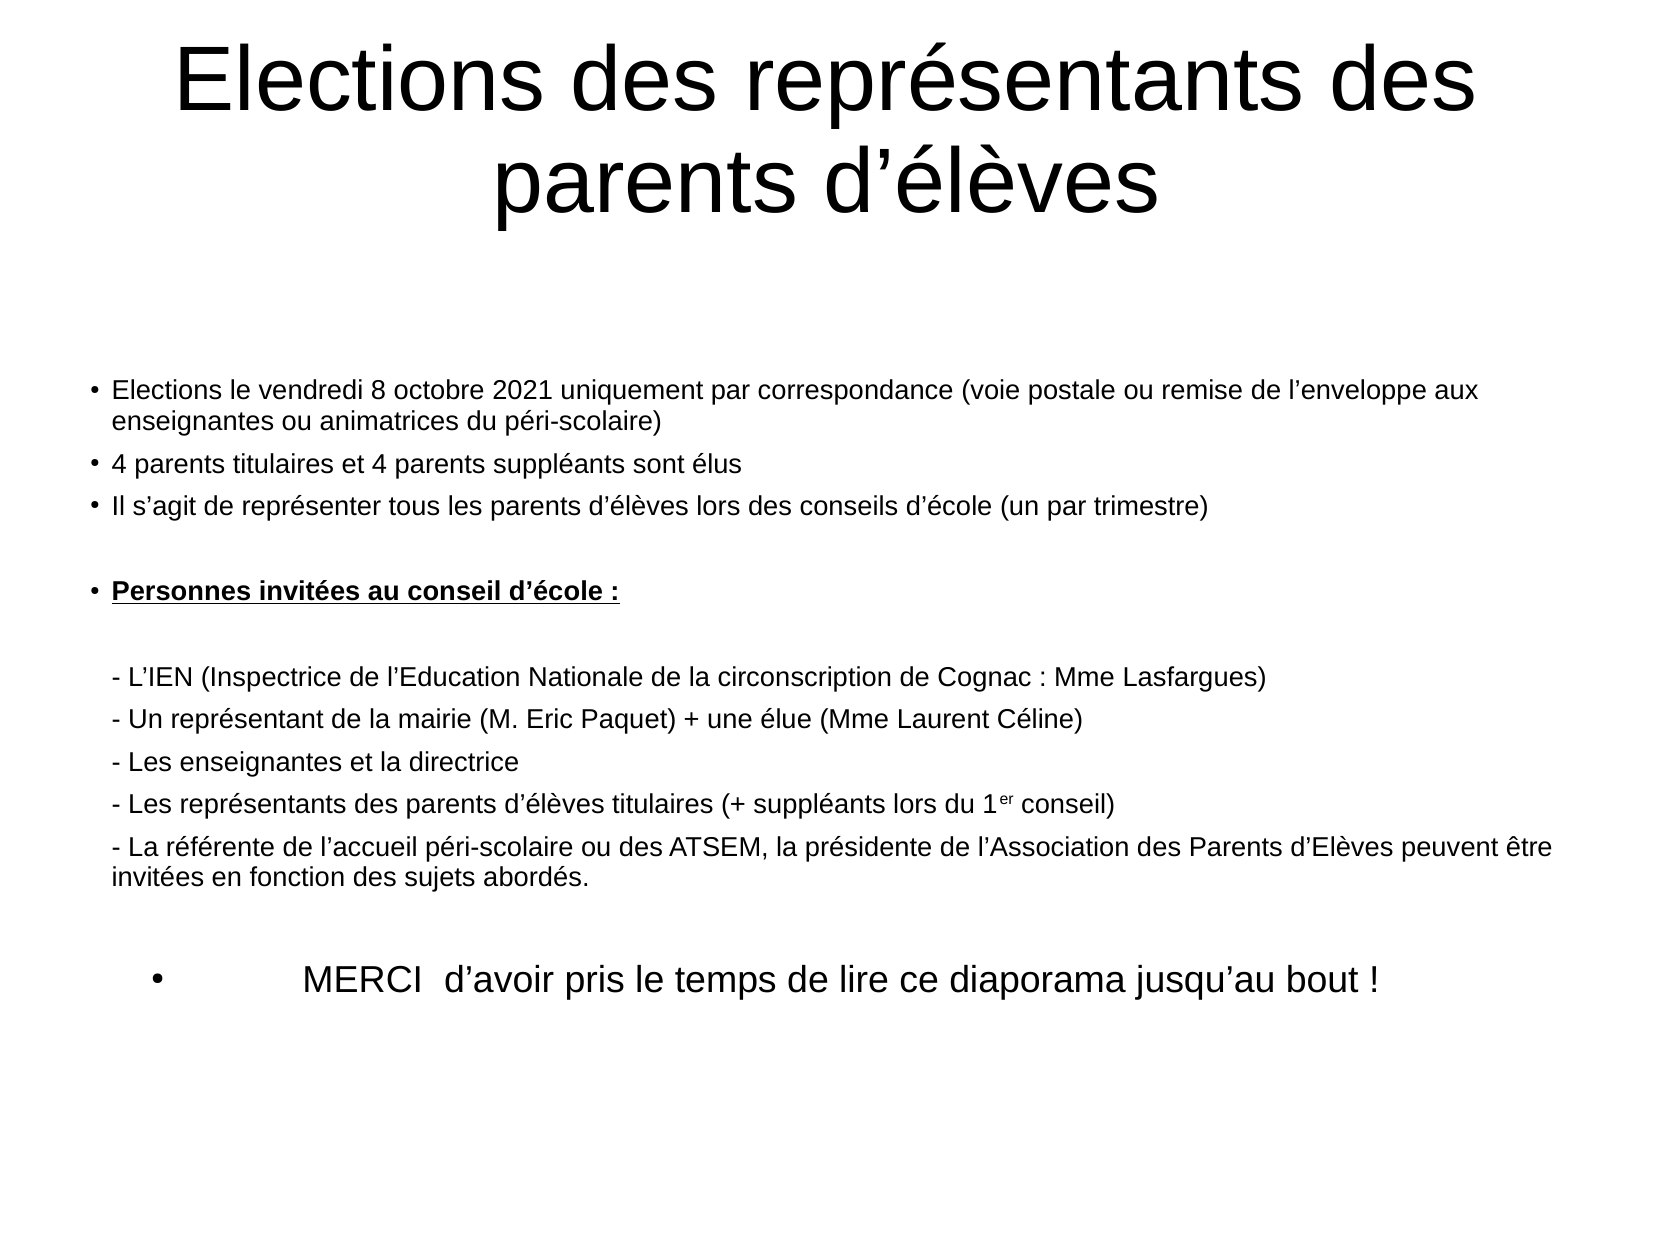

# Elections des représentants des parents d’élèves
Elections le vendredi 8 octobre 2021 uniquement par correspondance (voie postale ou remise de l’enveloppe aux enseignantes ou animatrices du péri-scolaire)
4 parents titulaires et 4 parents suppléants sont élus
Il s’agit de représenter tous les parents d’élèves lors des conseils d’école (un par trimestre)
Personnes invitées au conseil d’école :
- L’IEN (Inspectrice de l’Education Nationale de la circonscription de Cognac : Mme Lasfargues)
- Un représentant de la mairie (M. Eric Paquet) + une élue (Mme Laurent Céline)
- Les enseignantes et la directrice
- Les représentants des parents d’élèves titulaires (+ suppléants lors du 1er conseil)
- La référente de l’accueil péri-scolaire ou des ATSEM, la présidente de l’Association des Parents d’Elèves peuvent être invitées en fonction des sujets abordés.
MERCI  d’avoir pris le temps de lire ce diaporama jusqu’au bout !